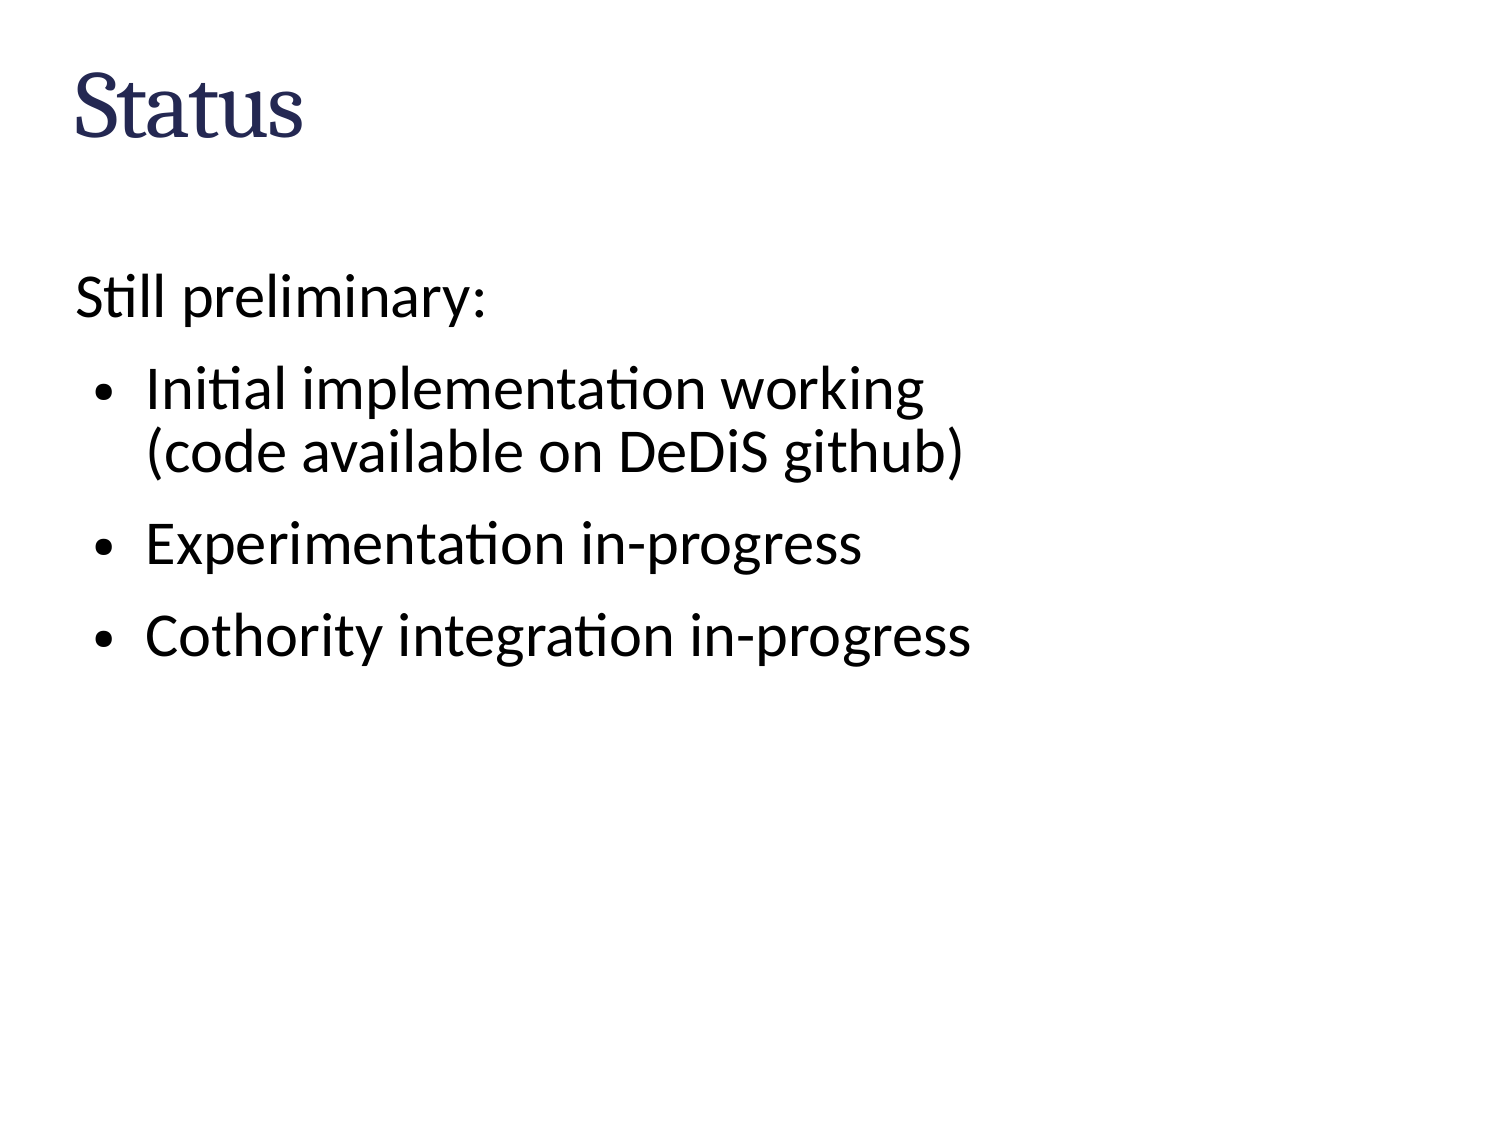

# Status
Still preliminary:
Initial implementation working
(code available on DeDiS github)
Experimentation in-progress
Cothority integration in-progress